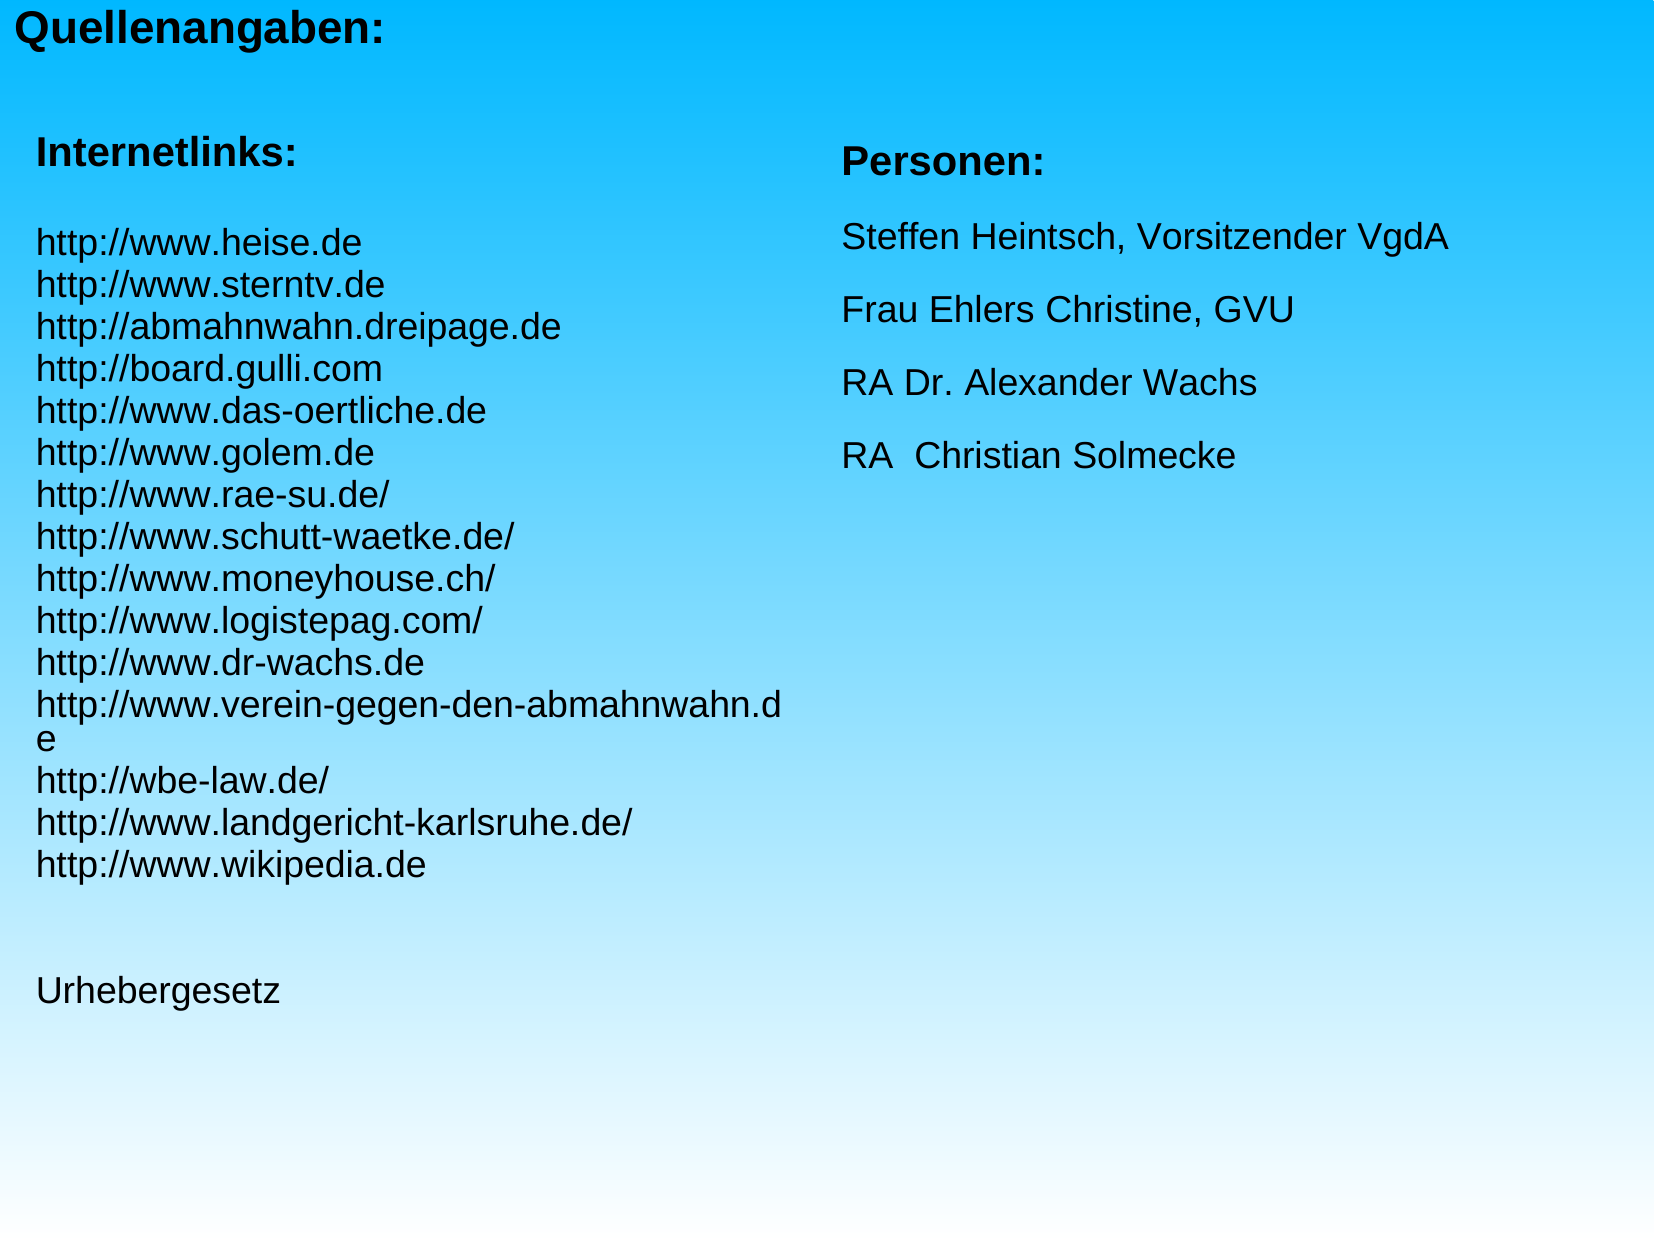

Quellenangaben:
Internetlinks:
http://www.heise.de
http://www.sterntv.de
http://abmahnwahn.dreipage.de
http://board.gulli.com
http://www.das-oertliche.de
http://www.golem.de
http://www.rae-su.de/
http://www.schutt-waetke.de/
http://www.moneyhouse.ch/
http://www.logistepag.com/
http://www.dr-wachs.de
http://www.verein-gegen-den-abmahnwahn.de
http://wbe-law.de/
http://www.landgericht-karlsruhe.de/
http://www.wikipedia.de
Urhebergesetz
Personen:
Steffen Heintsch, Vorsitzender VgdA
Frau Ehlers Christine, GVU
RA Dr. Alexander Wachs
RA Christian Solmecke